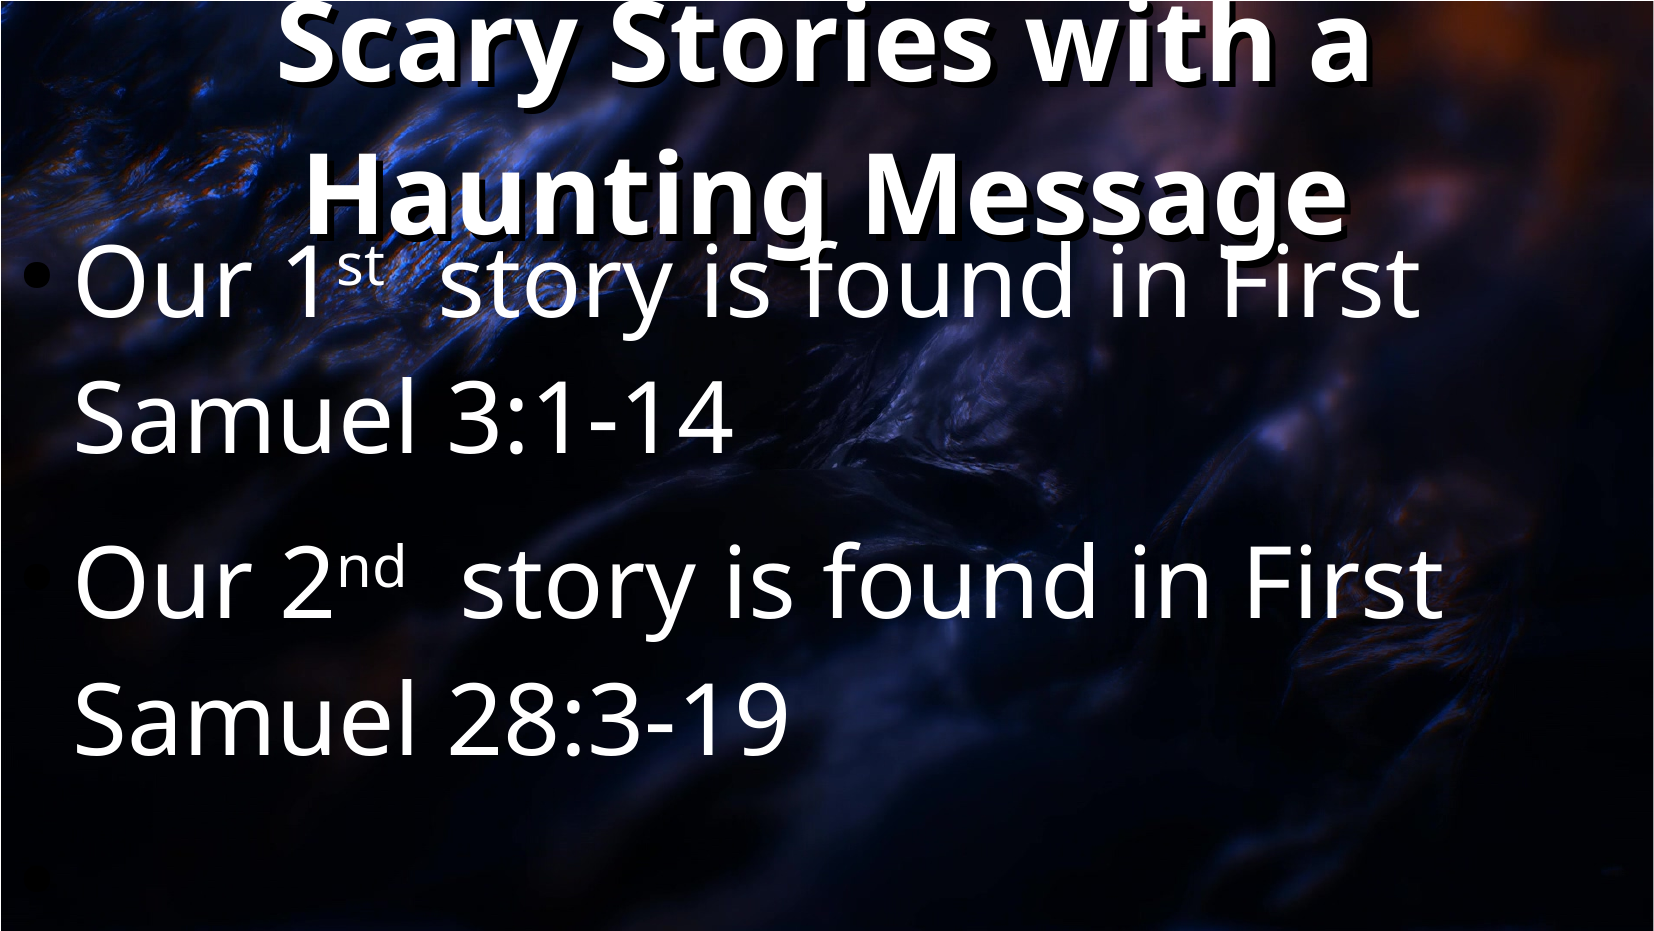

# Scary Stories with a Haunting Message
Our 1st story is found in First Samuel 3:1-14
Our 2nd story is found in First Samuel 28:3-19